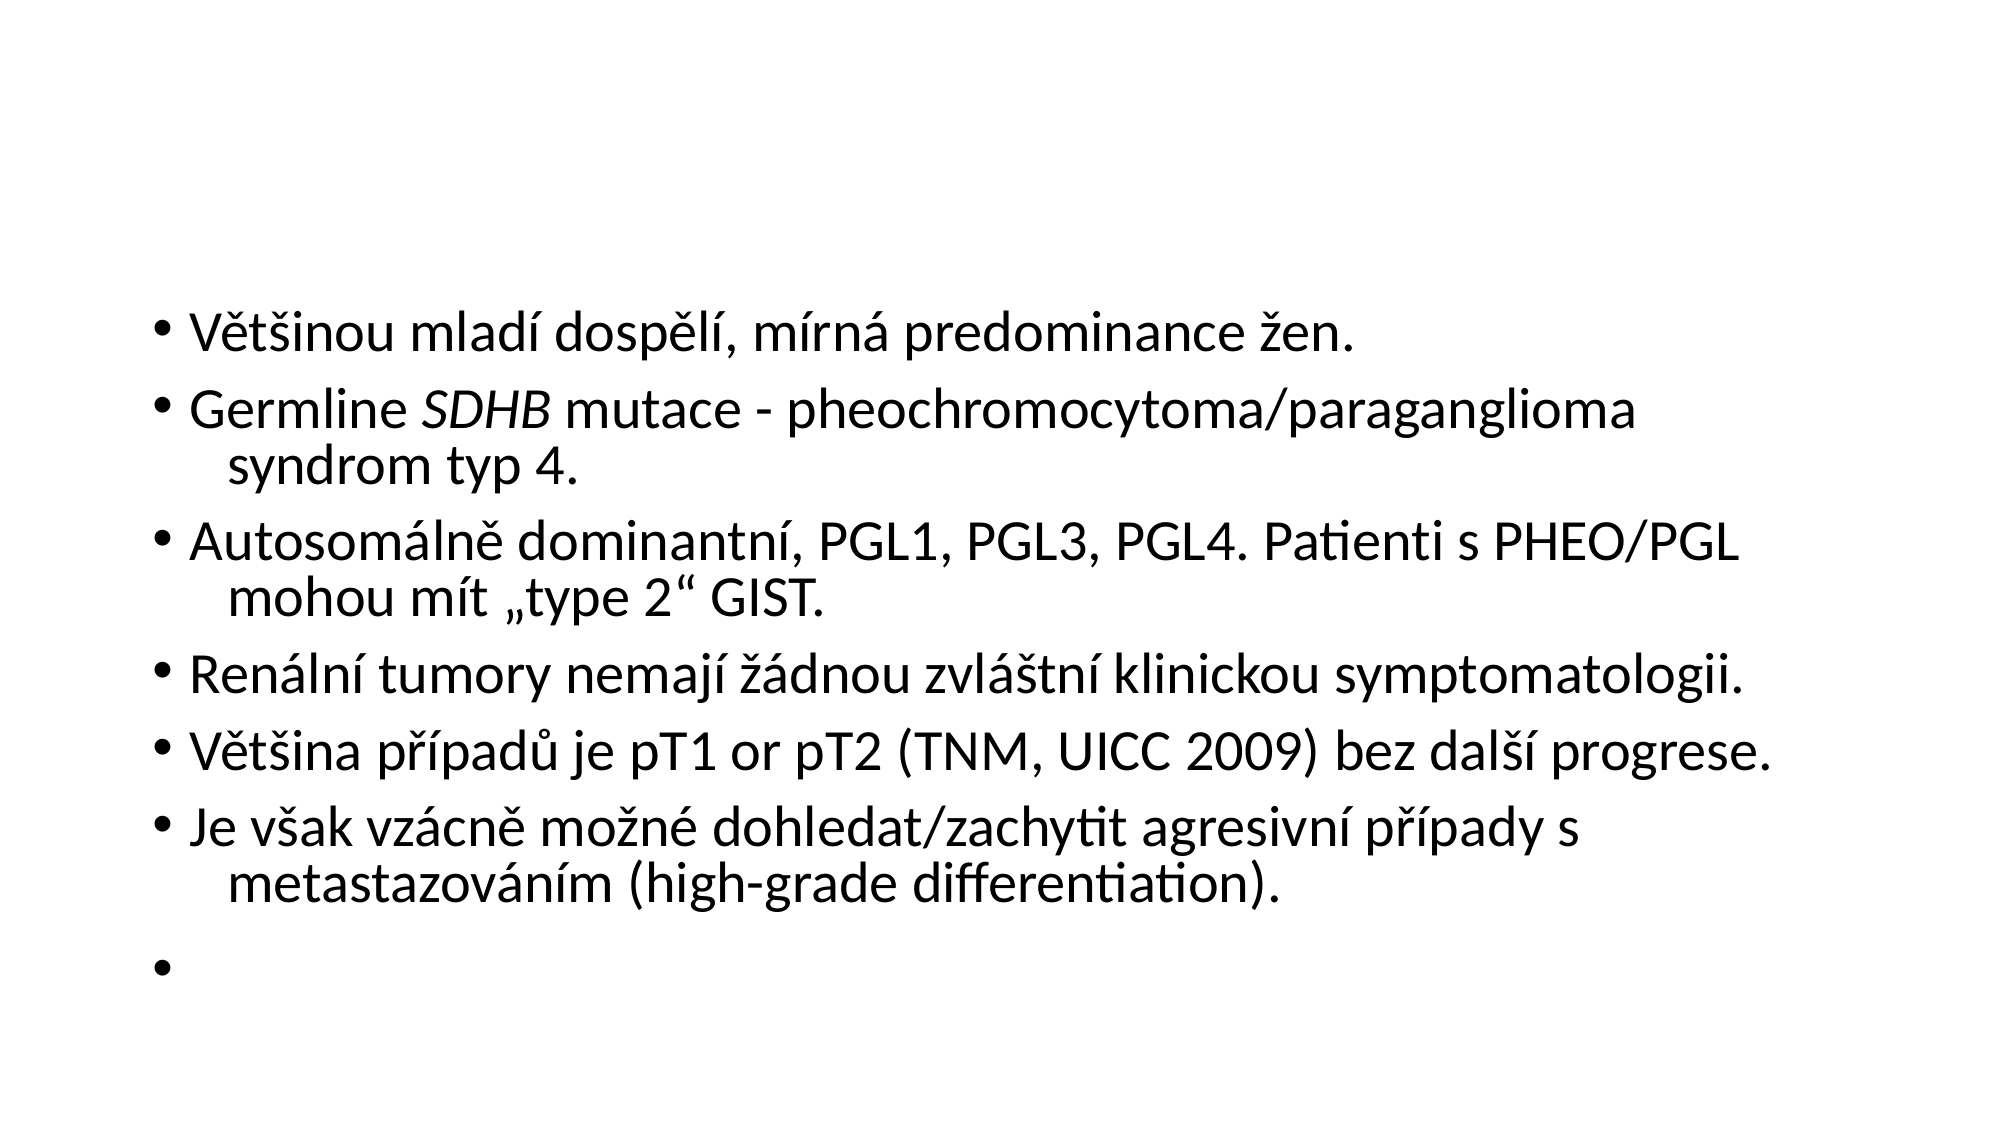

#
Většinou mladí dospělí, mírná predominance žen.
Germline SDHB mutace - pheochromocytoma/paraganglioma syndrom typ 4.
Autosomálně dominantní, PGL1, PGL3, PGL4. Patienti s PHEO/PGL mohou mít „type 2“ GIST.
Renální tumory nemají žádnou zvláštní klinickou symptomatologii.
Většina případů je pT1 or pT2 (TNM, UICC 2009) bez další progrese.
Je však vzácně možné dohledat/zachytit agresivní případy s metastazováním (high-grade differentiation).